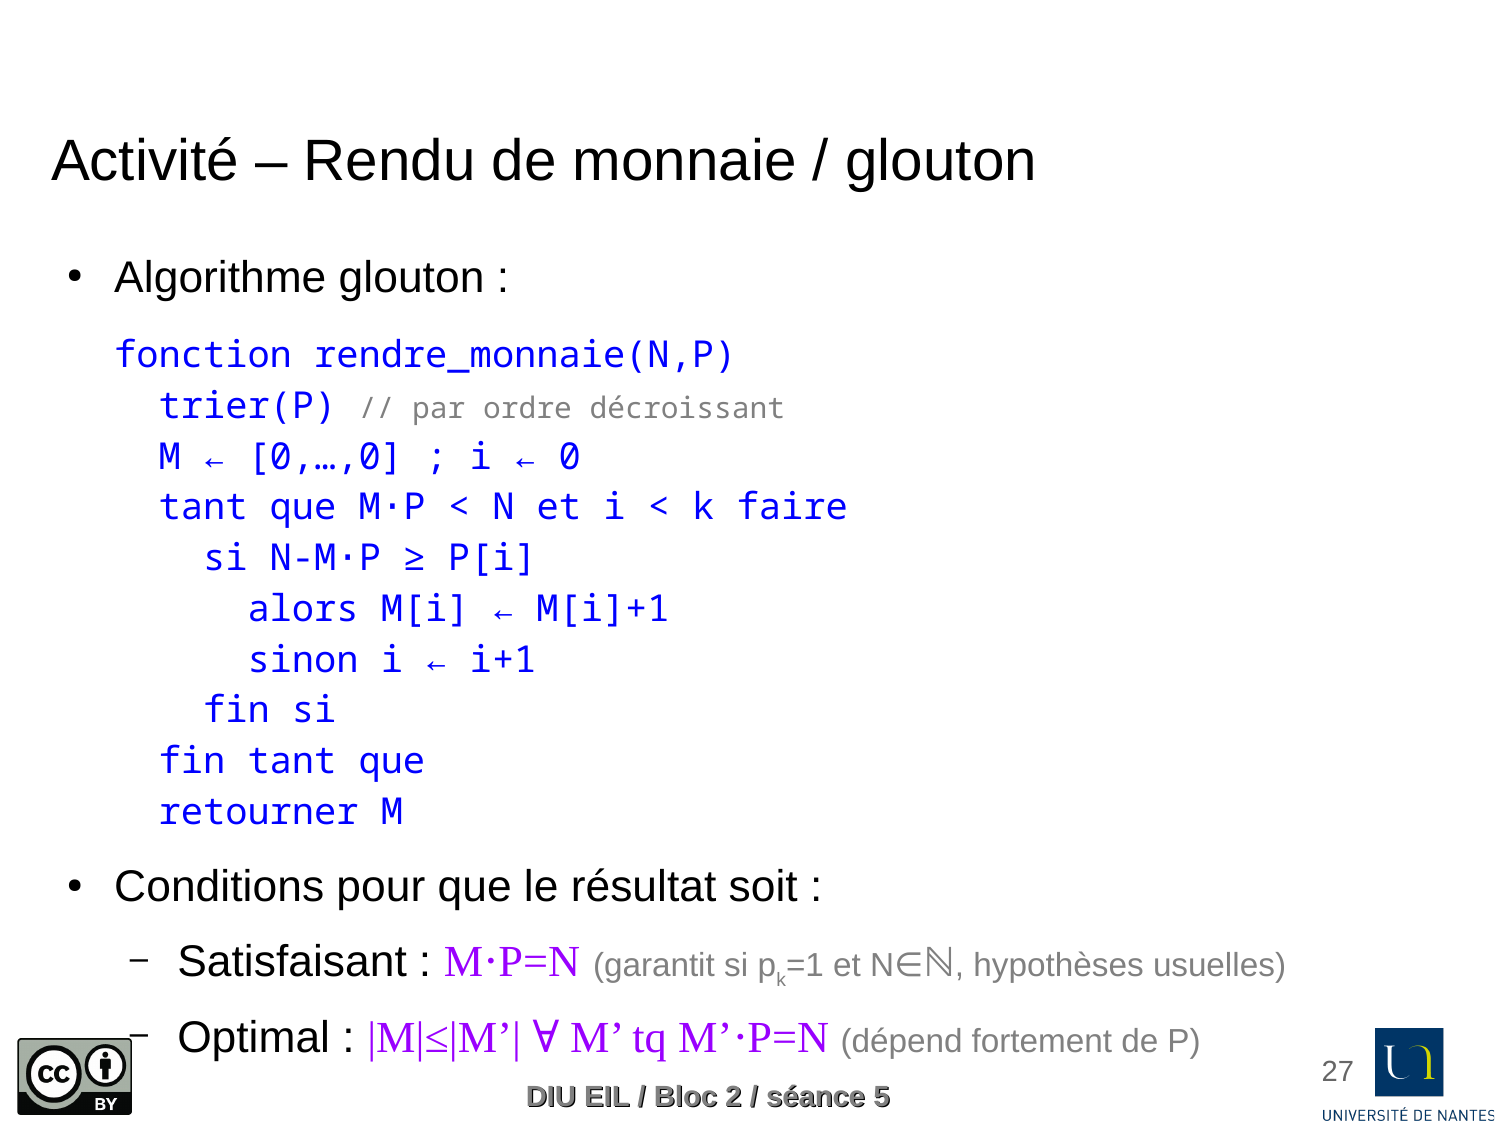

# Activité – Rendu de monnaie / glouton
Algorithme glouton :
fonction rendre_monnaie(N,P)
 trier(P) // par ordre décroissant
 M ← [0,…,0] ; i ← 0
 tant que M⋅P < N et i < k faire
 si N-M⋅P ≥ P[i]
 alors M[i] ← M[i]+1
 sinon i ← i+1
 fin si
 fin tant que
 retourner M
Conditions pour que le résultat soit :
Satisfaisant : M⋅P=N (garantit si pk=1 et N∈ℕ, hypothèses usuelles)
Optimal : |M|≤|M’| ∀ M’ tq M’⋅P=N (dépend fortement de P)
27